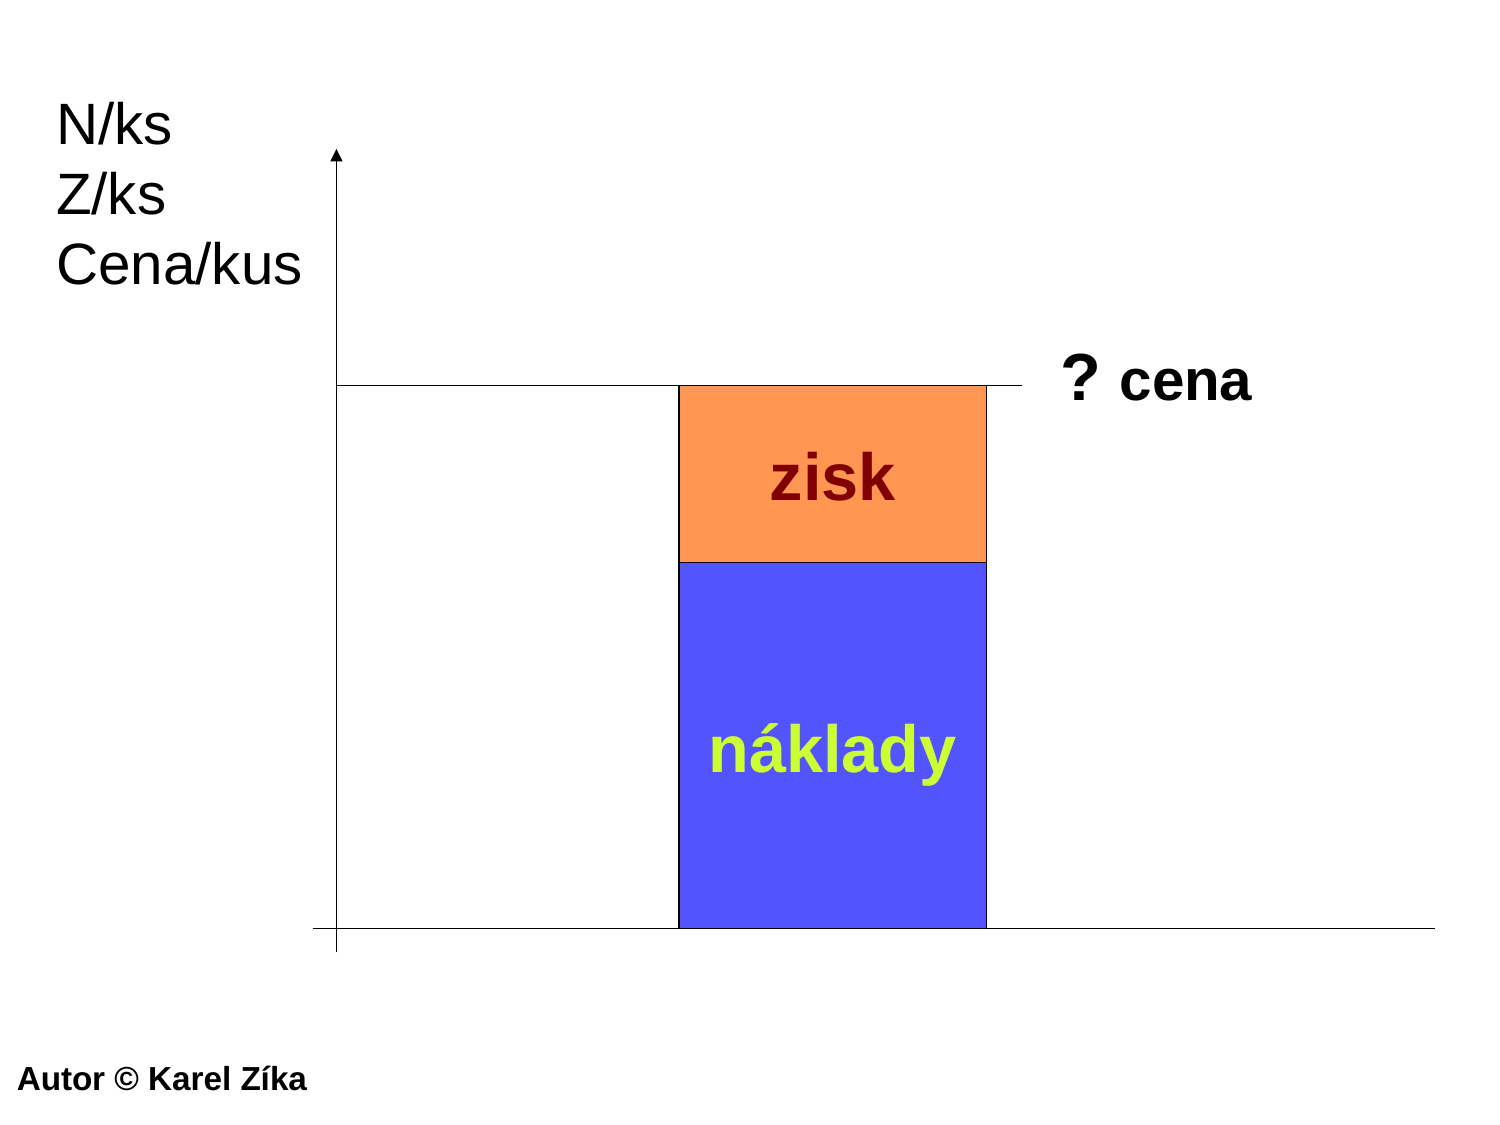

N/ks
Z/ks
Cena/kus
? cena
zisk
náklady
Autor © Karel Zíka